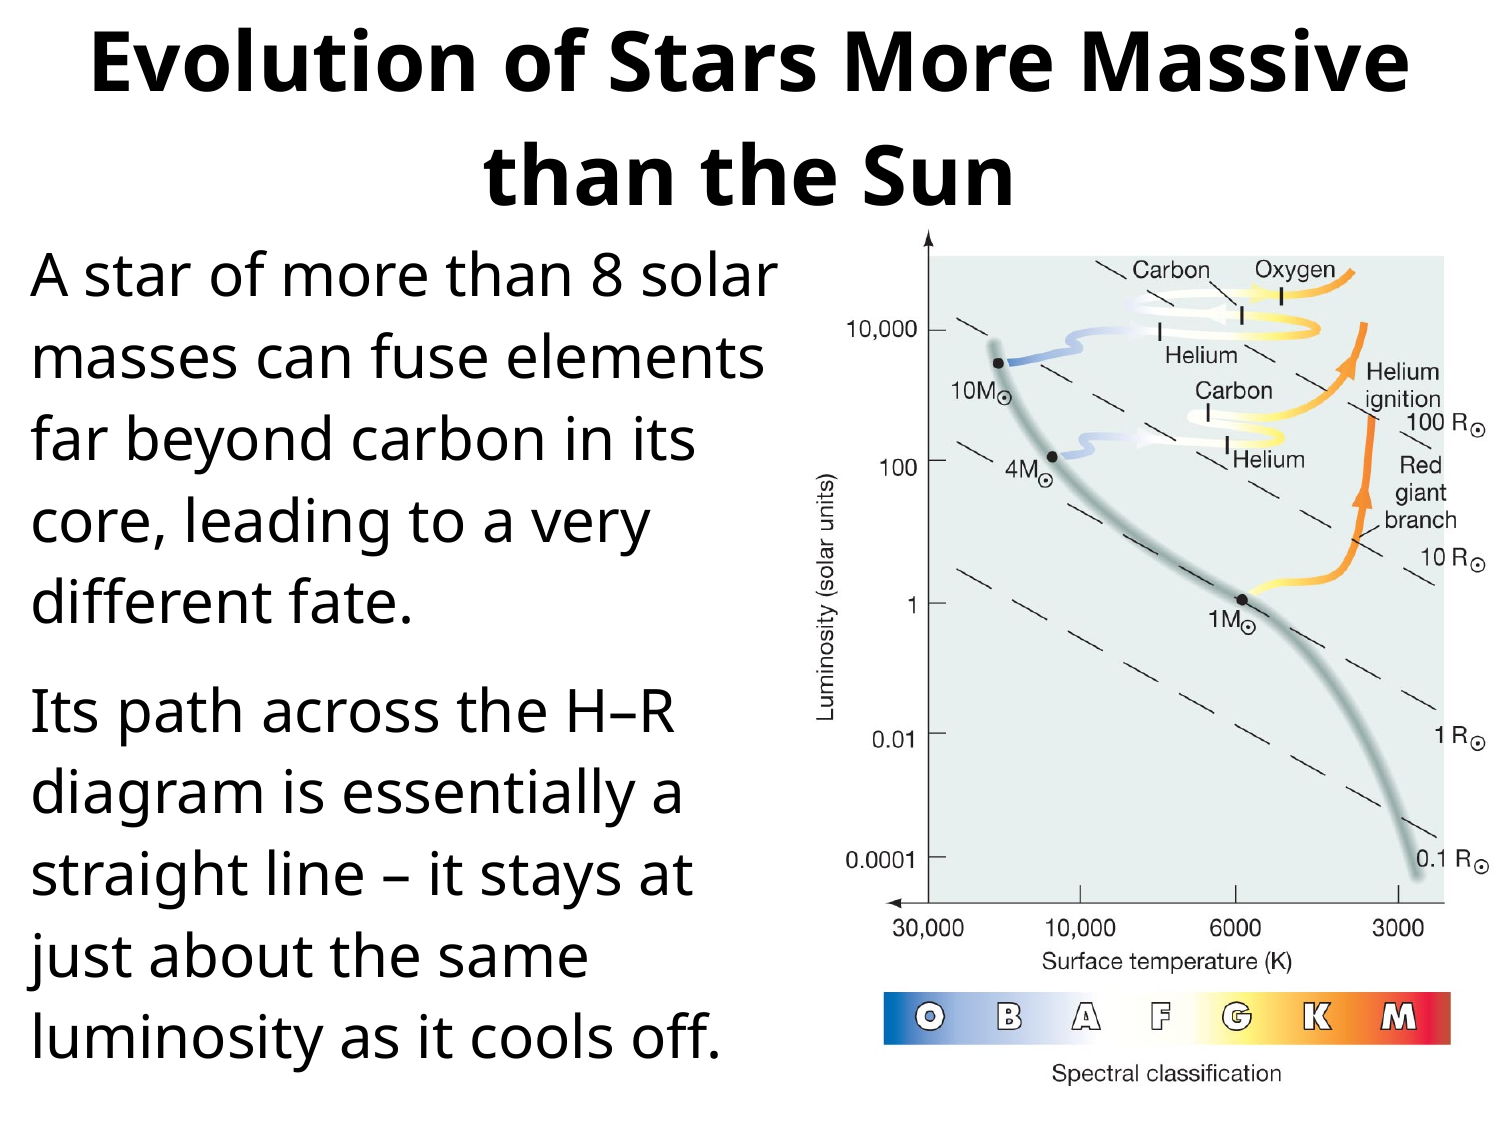

# Evolution of Stars More Massive than the Sun
A star of more than 8 solar masses can fuse elements far beyond carbon in its core, leading to a very different fate.
Its path across the H–R diagram is essentially a straight line – it stays at just about the same luminosity as it cools off.